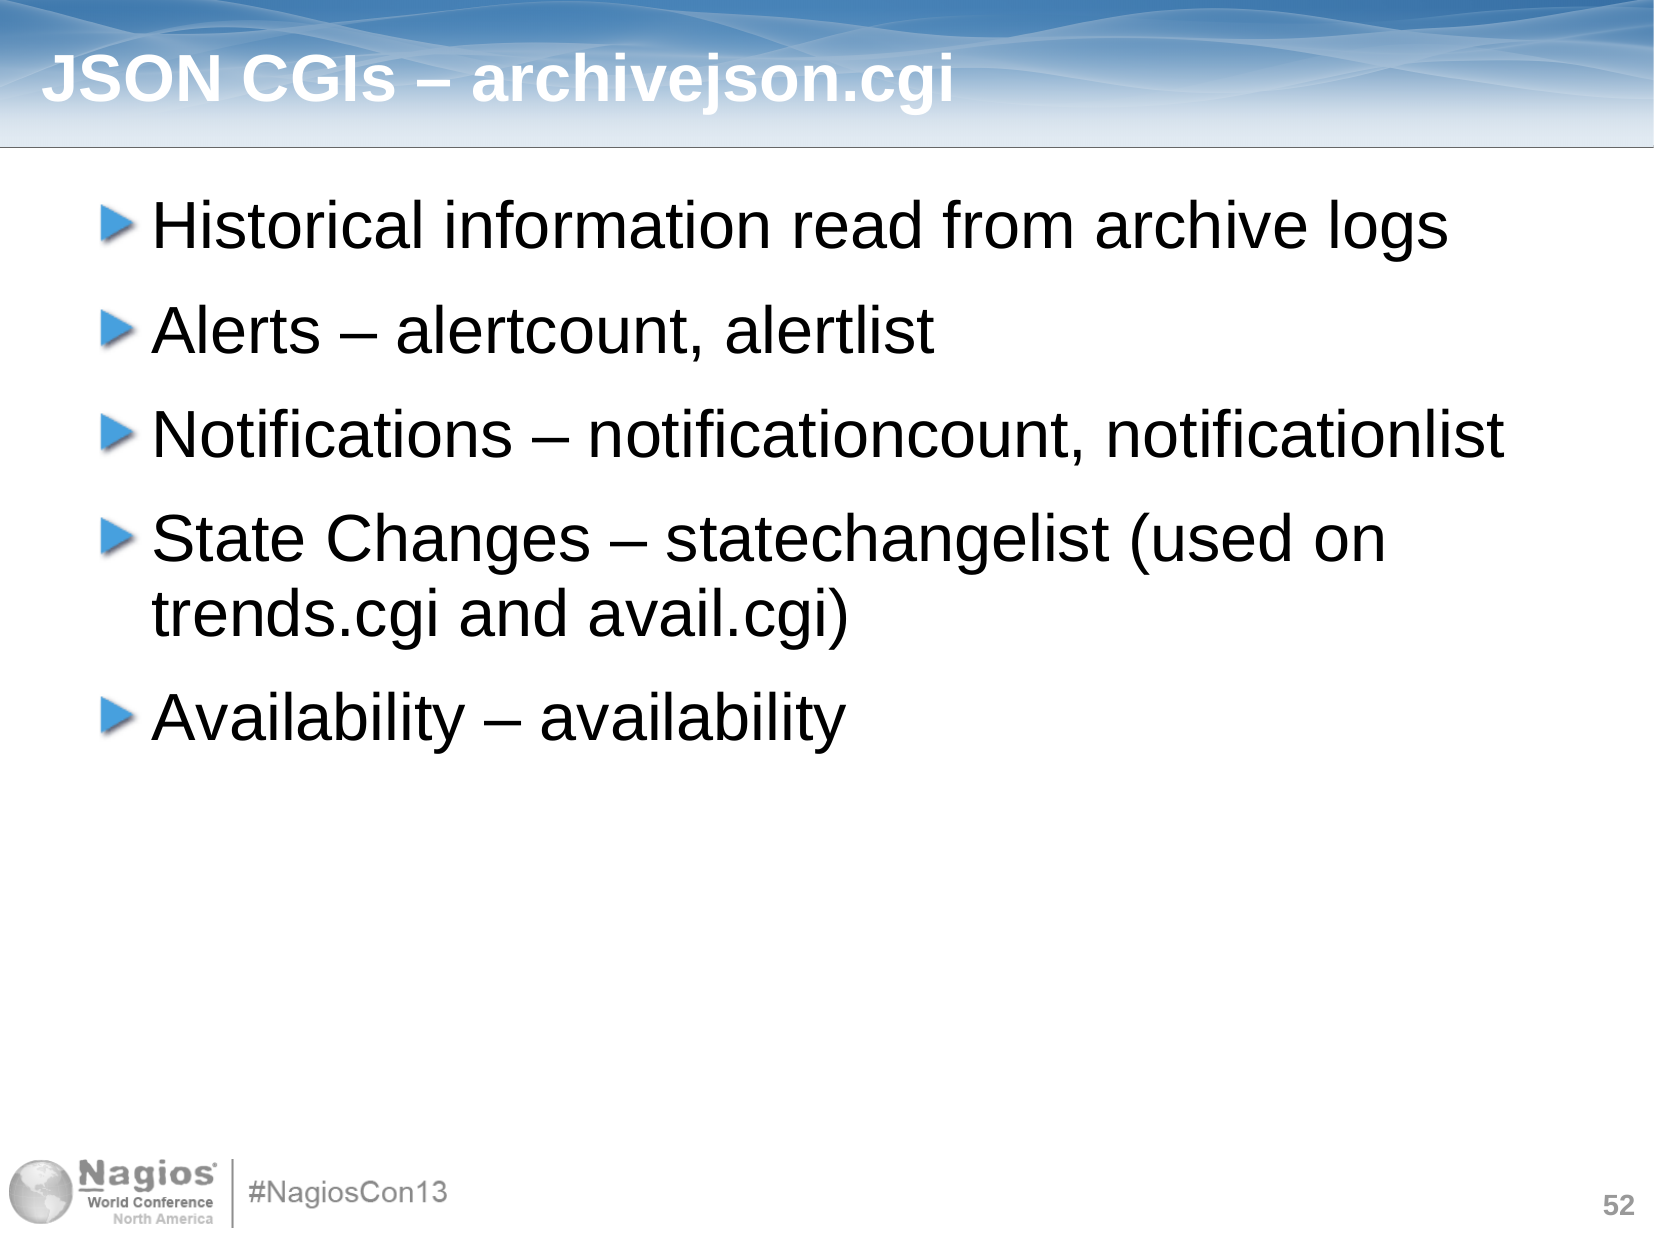

# JSON CGIs – archivejson.cgi
Historical information read from archive logs
Alerts – alertcount, alertlist
Notifications – notificationcount, notificationlist
State Changes – statechangelist (used on trends.cgi and avail.cgi)
Availability – availability
52